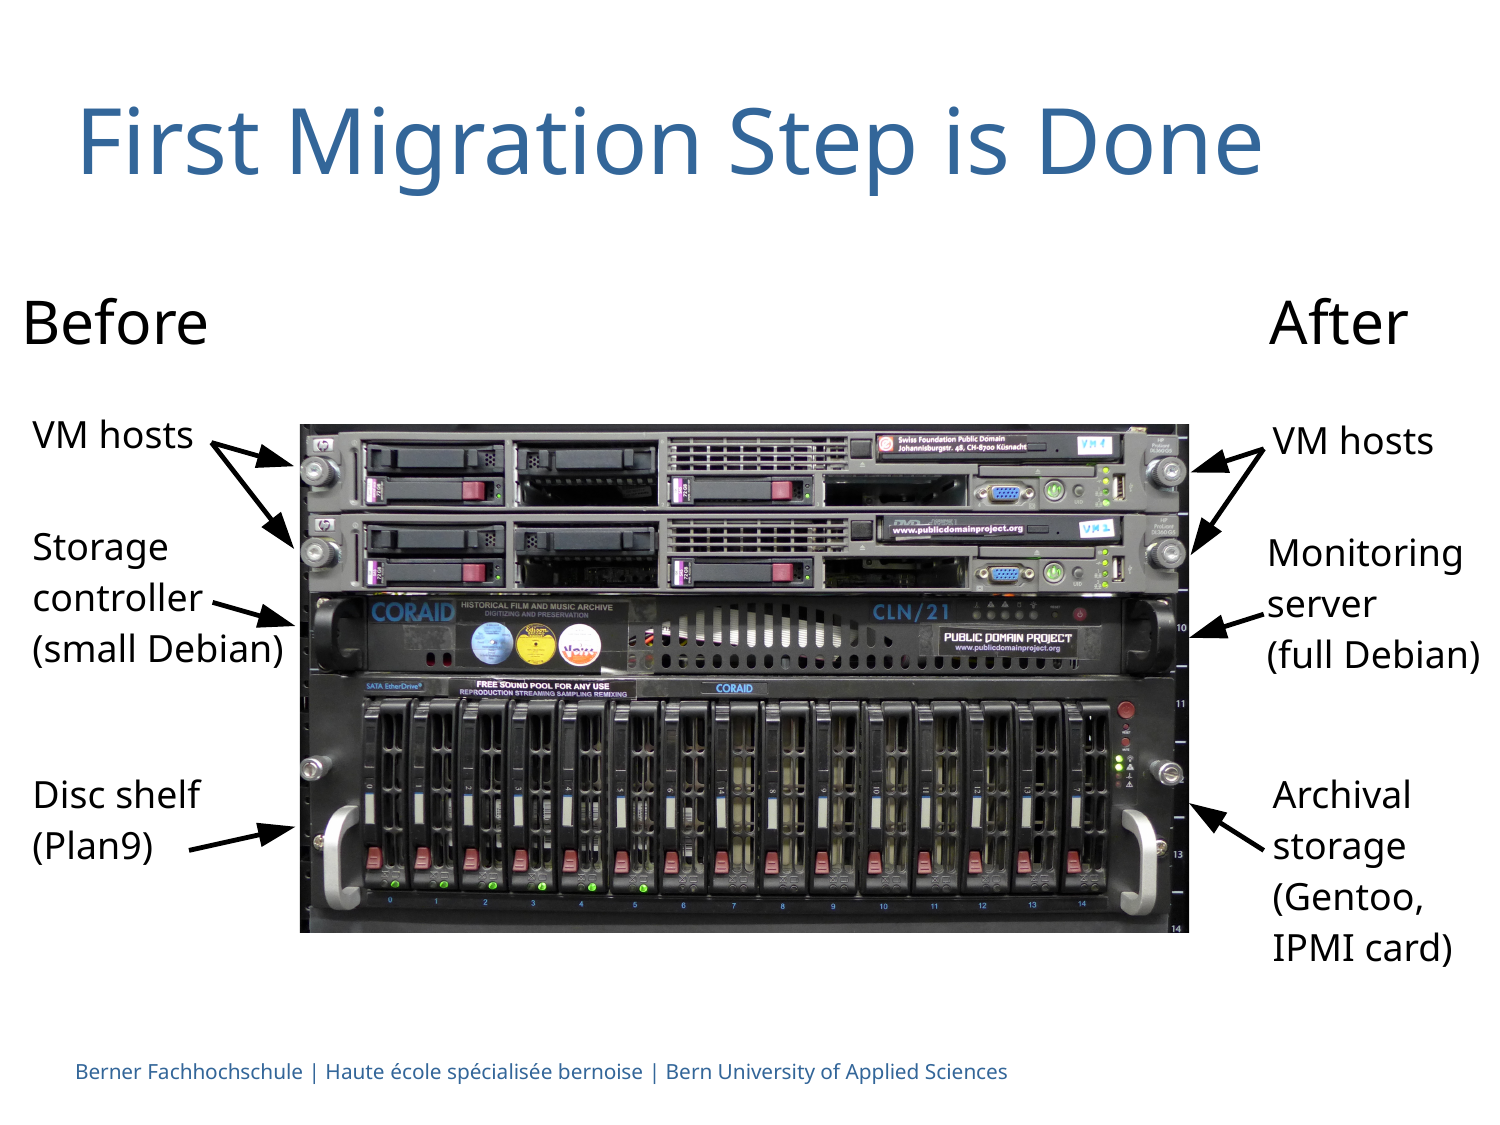

# First Migration Step is Done
Before
After
VM hosts
VM hosts
Storage controller
(small Debian)
Monitoring server
(full Debian)
Disc shelf
(Plan9)
Archival storage
(Gentoo, IPMI card)